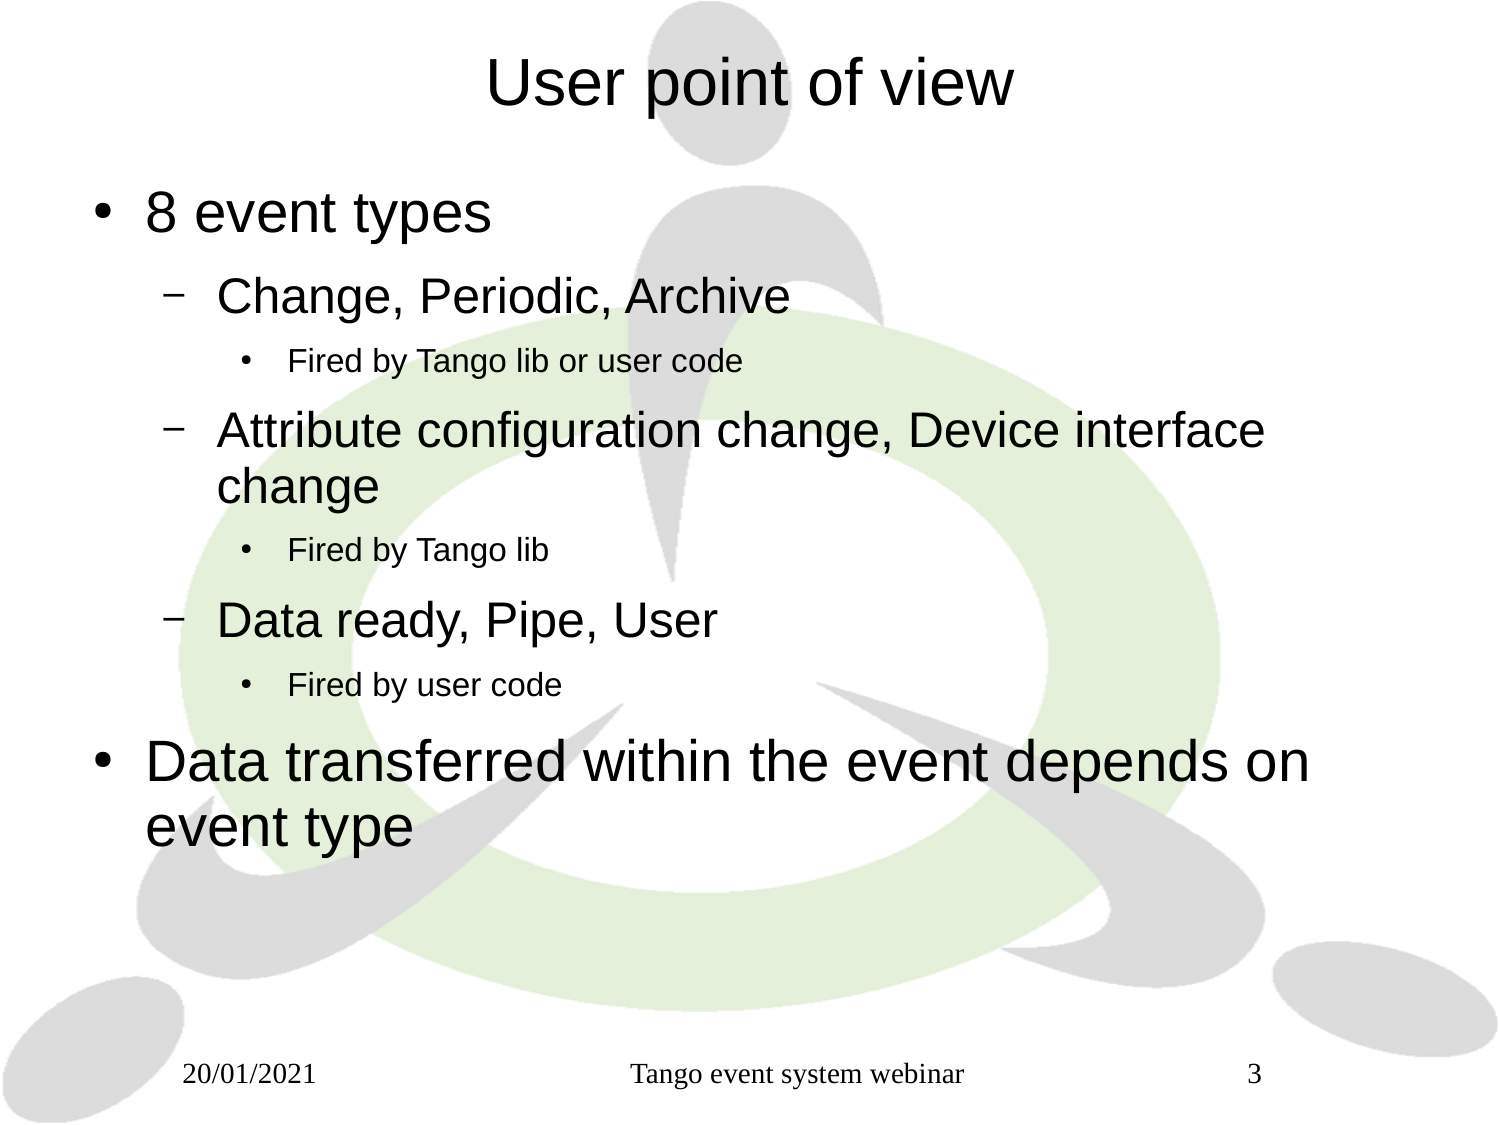

# User point of view
8 event types
Change, Periodic, Archive
Fired by Tango lib or user code
Attribute configuration change, Device interface change
Fired by Tango lib
Data ready, Pipe, User
Fired by user code
Data transferred within the event depends on event type
20/01/2021
Tango event system webinar
3